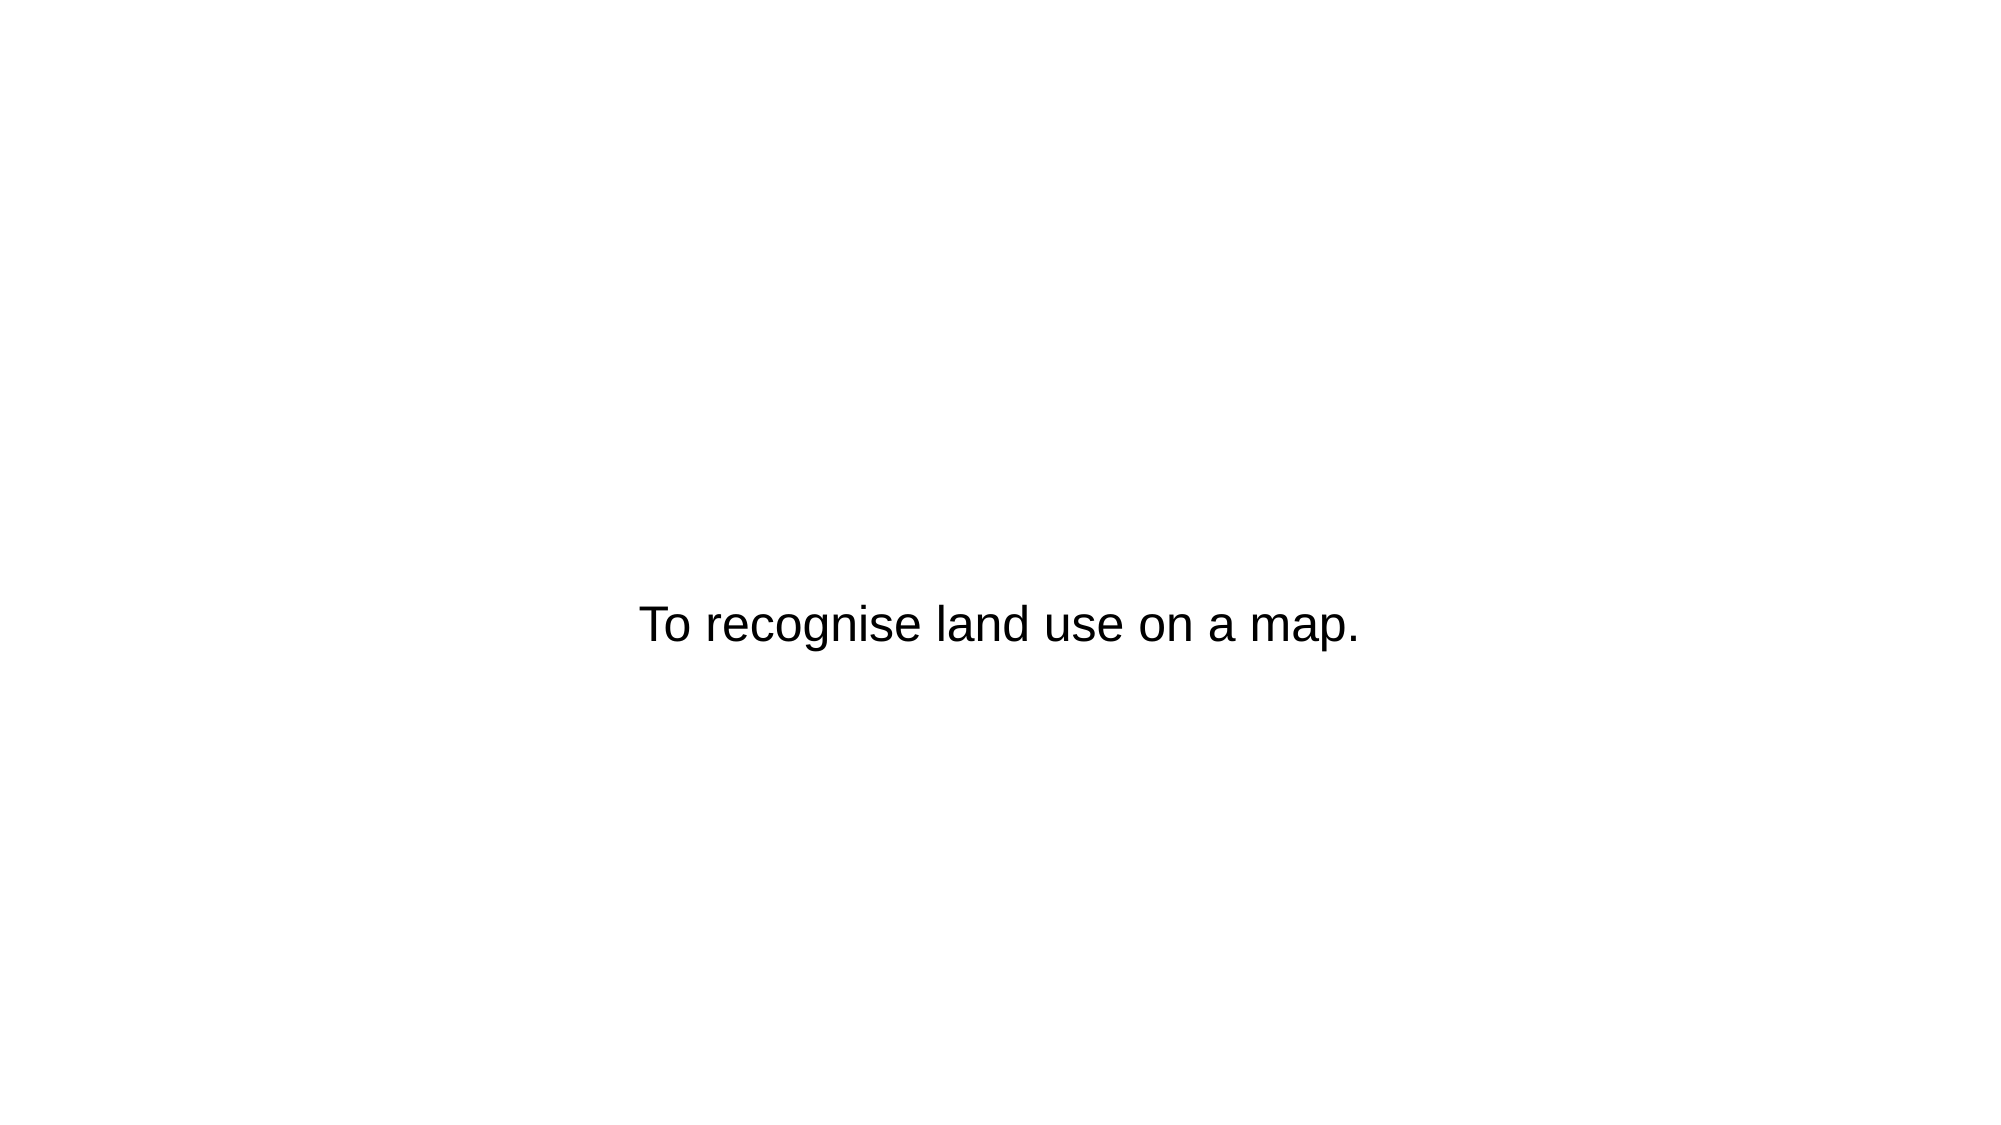

#
To recognise land use on a map.